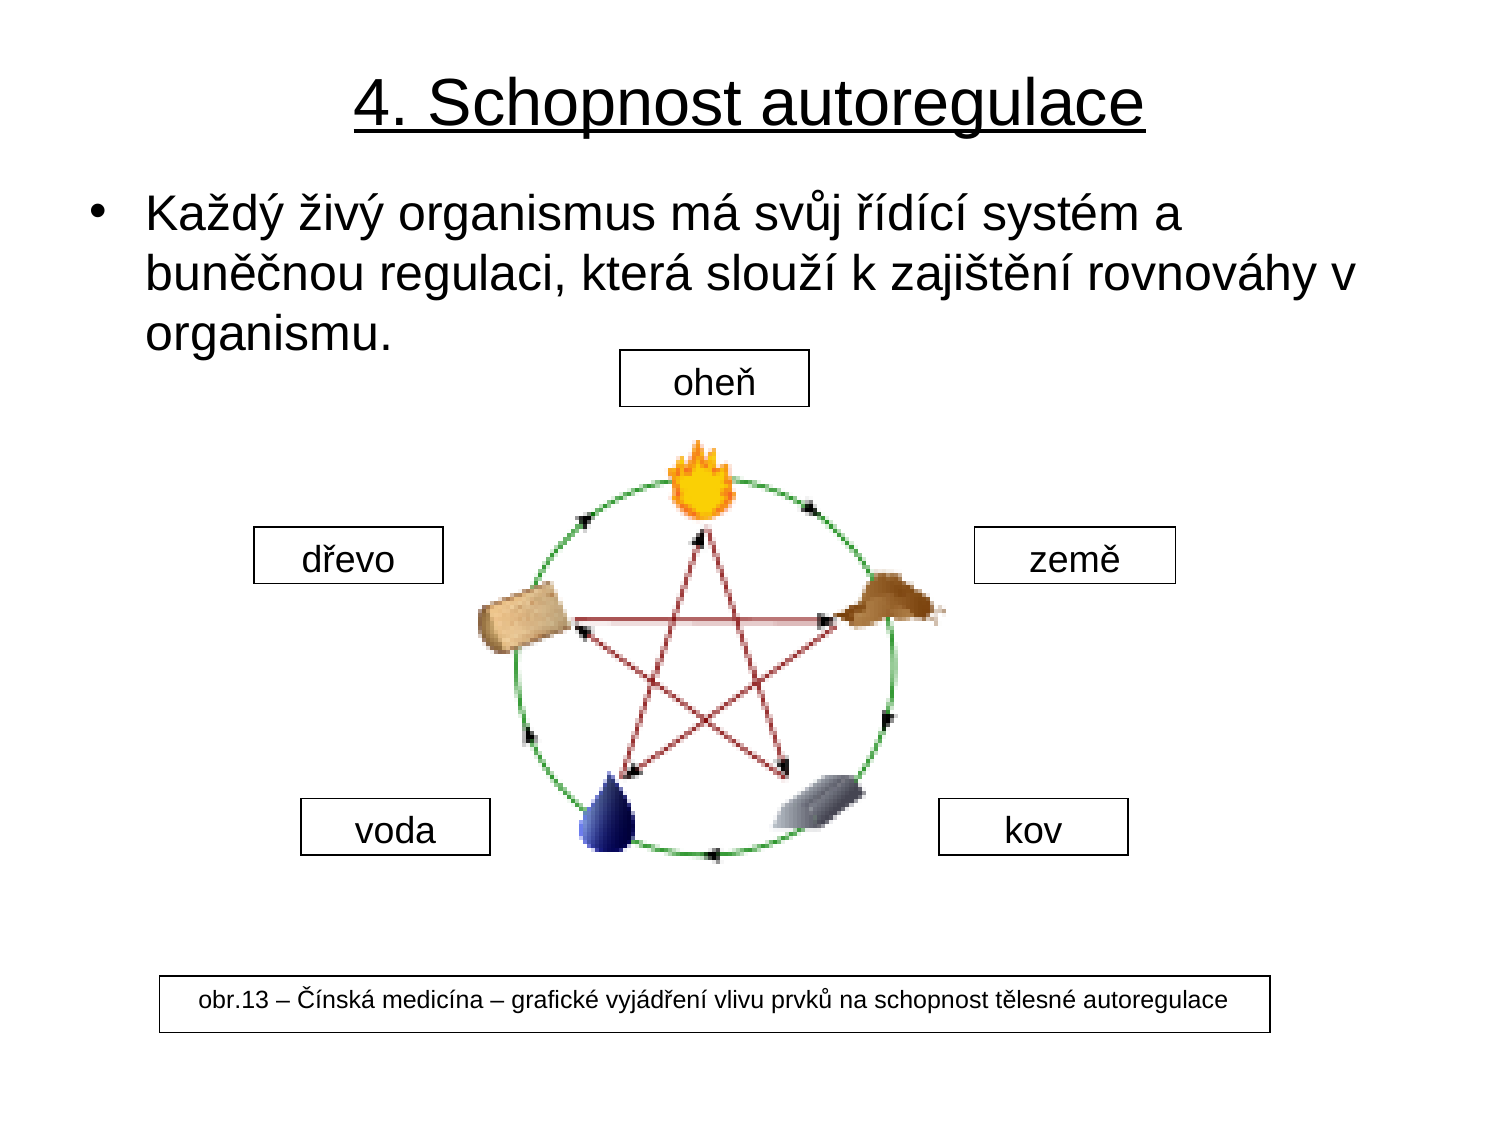

# 4. Schopnost autoregulace
Každý živý organismus má svůj řídící systém a buněčnou regulaci, která slouží k zajištění rovnováhy v organismu.
oheň
dřevo
země
voda
kov
obr.13 – Čínská medicína – grafické vyjádření vlivu prvků na schopnost tělesné autoregulace